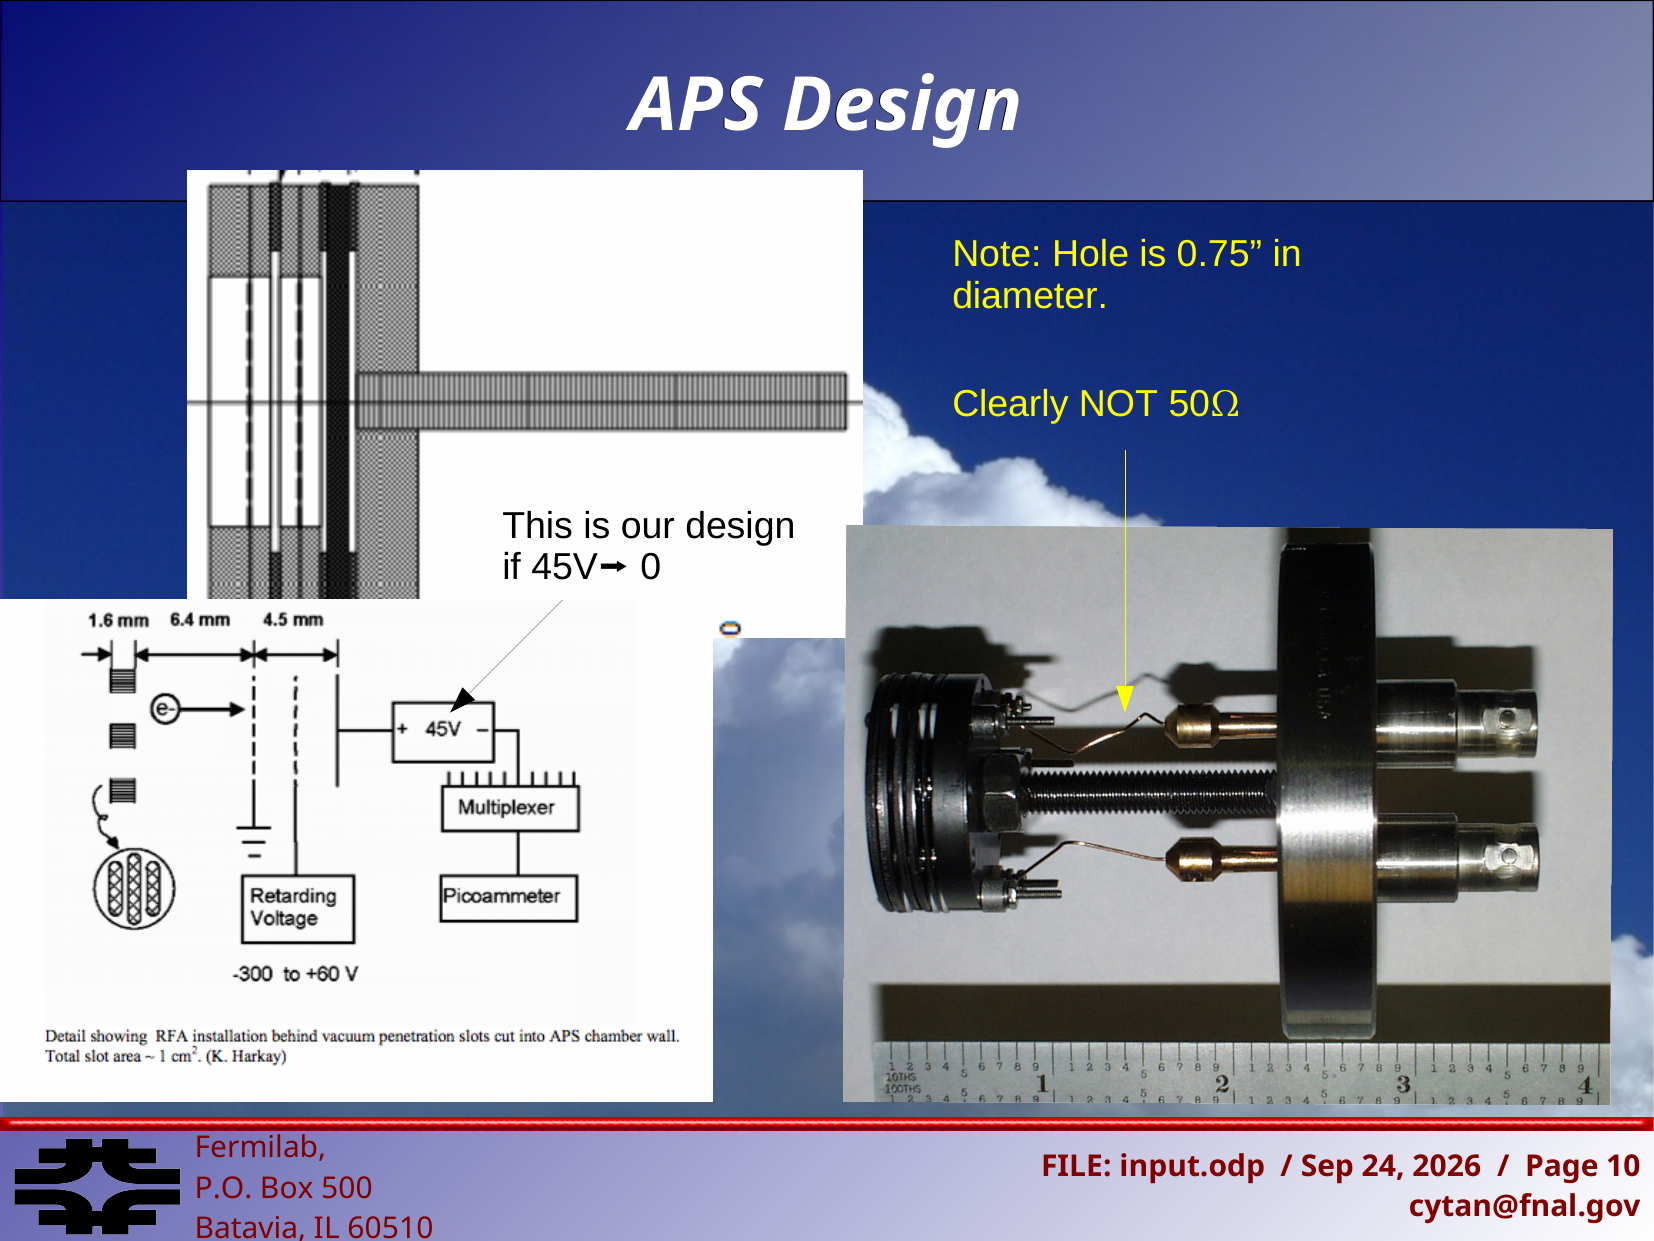

# APS Design
Note: Hole is 0.75” in diameter.
Clearly NOT 50
This is our design if 45V 0